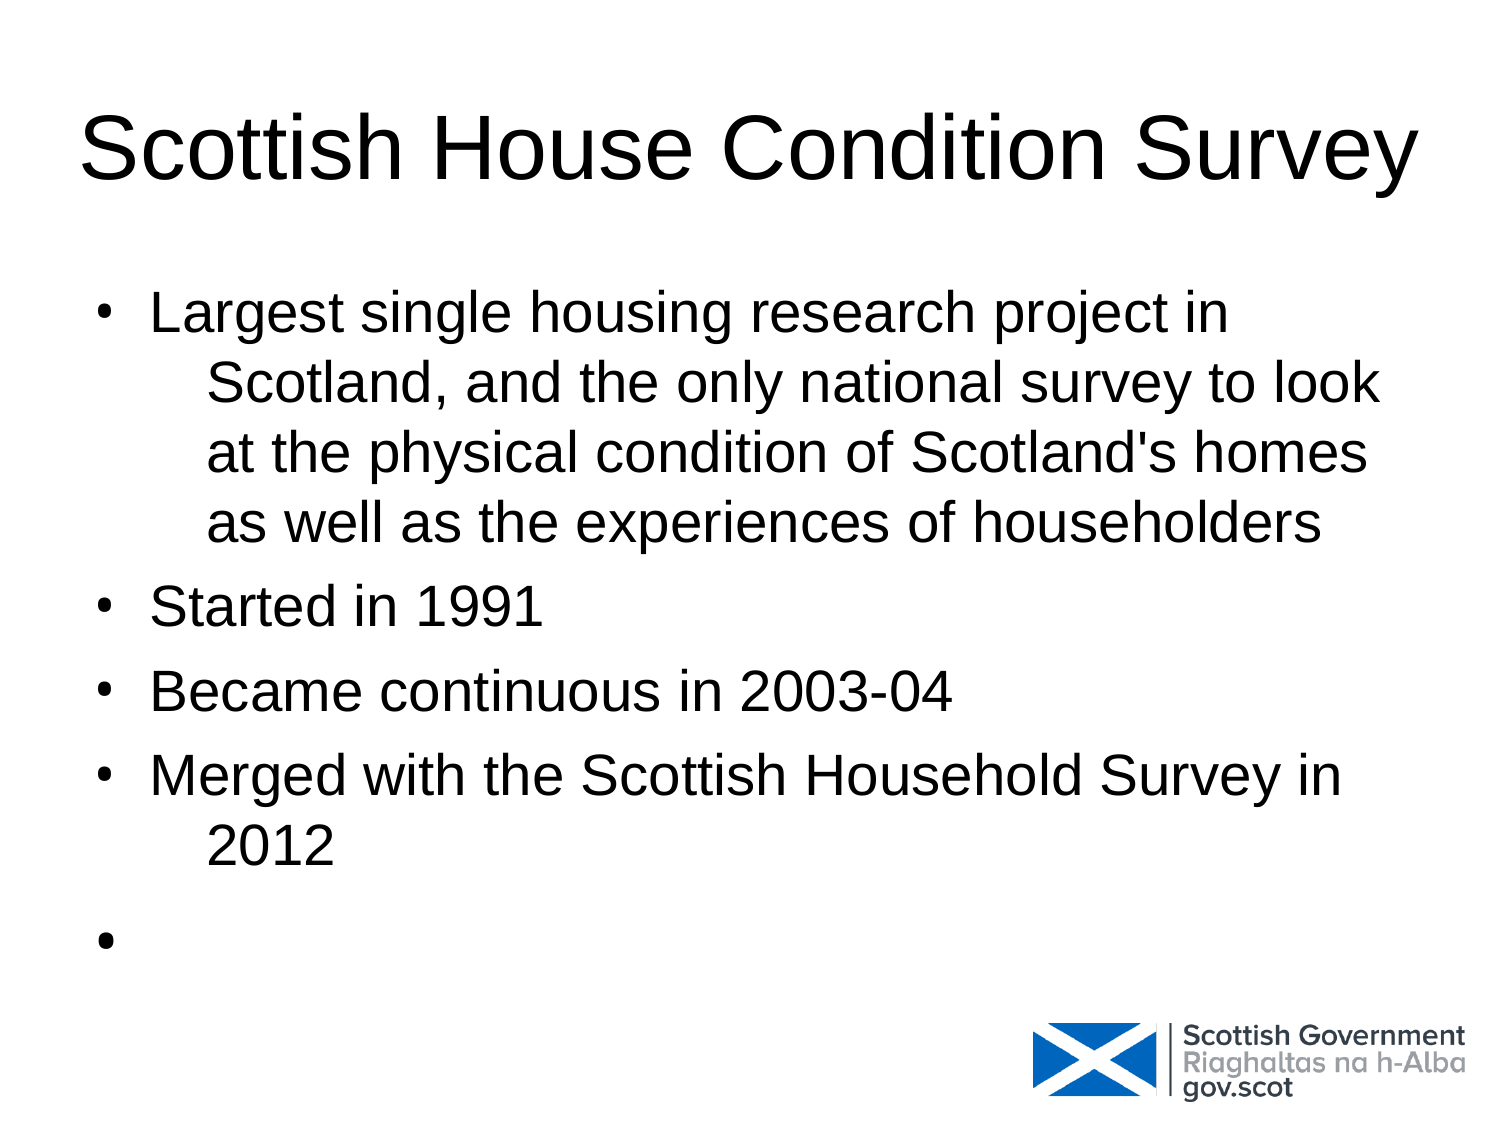

Scottish House Condition Survey
# Largest single housing research project in Scotland, and the only national survey to look at the physical condition of Scotland's homes as well as the experiences of householders
Started in 1991
Became continuous in 2003-04
Merged with the Scottish Household Survey in 2012